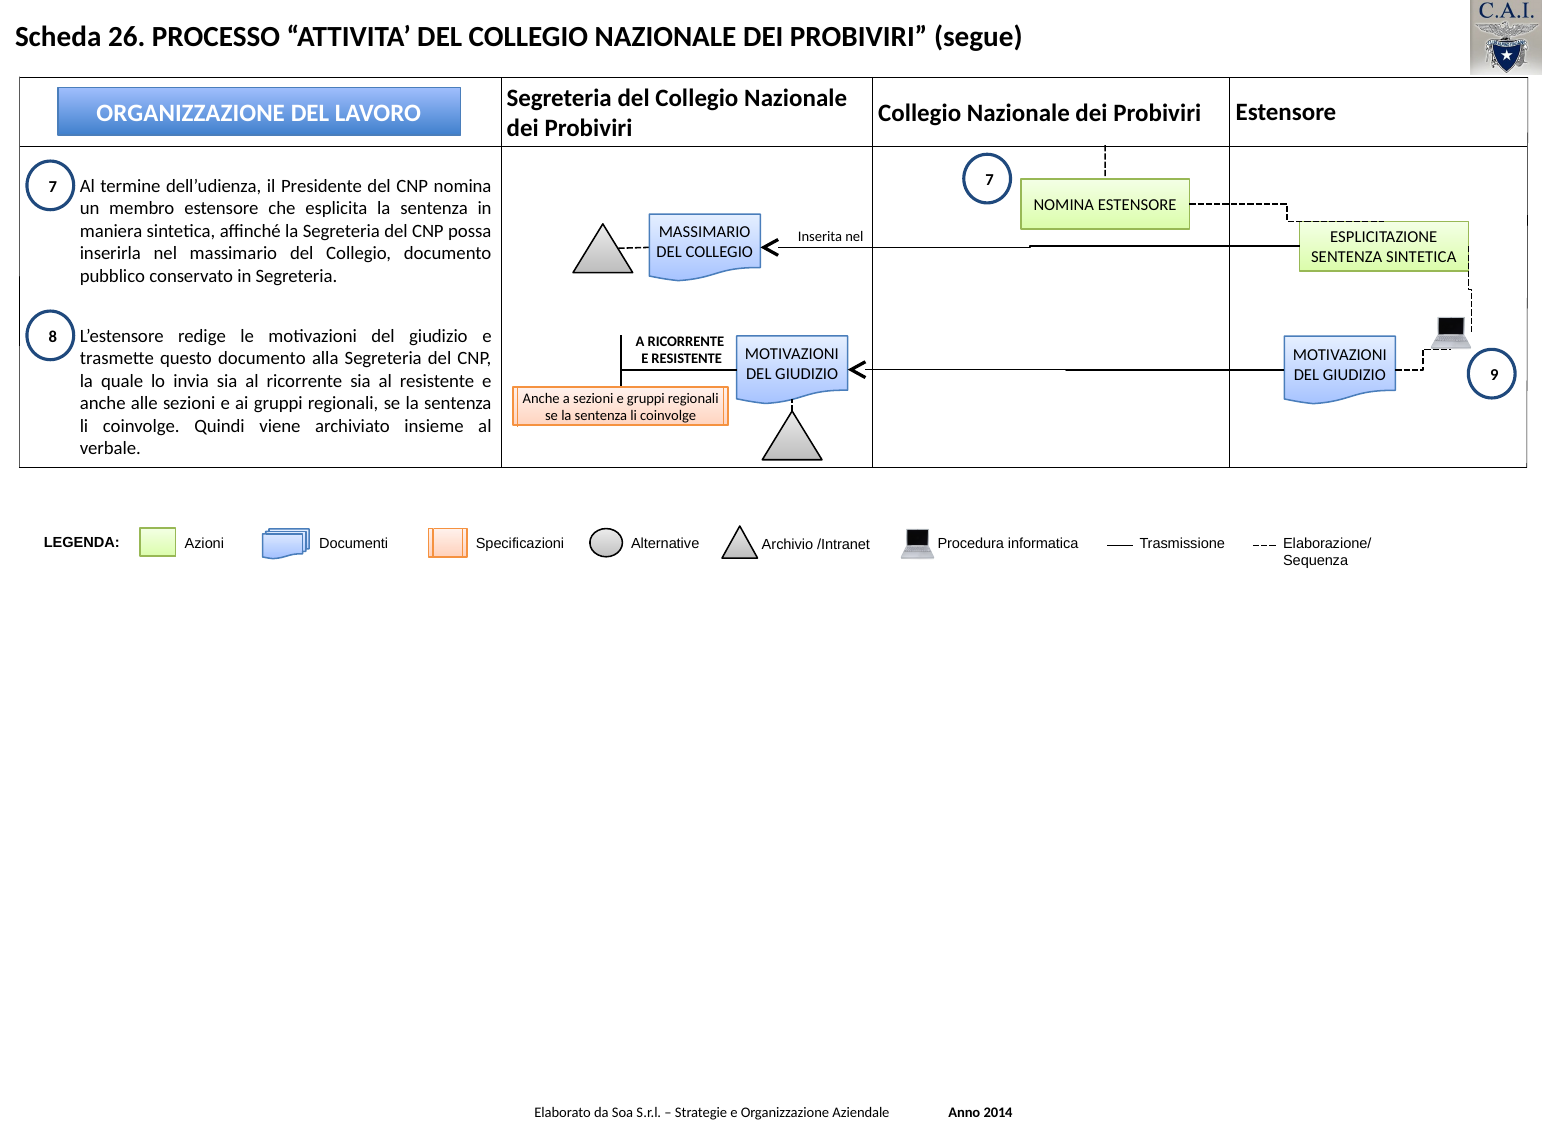

Scheda 26. PROCESSO “ATTIVITA’ DEL COLLEGIO NAZIONALE DEI PROBIVIRI” (segue)
Estensore
Collegio Nazionale dei Probiviri
Segreteria del Collegio Nazionale dei Probiviri
ORGANIZZAZIONE DEL LAVORO
7
7
Al termine dell’udienza, il Presidente del CNP nomina un membro estensore che esplicita la sentenza in maniera sintetica, affinché la Segreteria del CNP possa inserirla nel massimario del Collegio, documento pubblico conservato in Segreteria.
NOMINA ESTENSORE
MASSIMARIO DEL COLLEGIO
Inserita nel
ESPLICITAZIONE SENTENZA SINTETICA
8
L’estensore redige le motivazioni del giudizio e trasmette questo documento alla Segreteria del CNP, la quale lo invia sia al ricorrente sia al resistente e anche alle sezioni e ai gruppi regionali, se la sentenza li coinvolge. Quindi viene archiviato insieme al verbale.
A RICORRENTE
E RESISTENTE
MOTIVAZIONI DEL GIUDIZIO
MOTIVAZIONI DEL GIUDIZIO
9
Anche a sezioni e gruppi regionali se la sentenza li coinvolge
LEGENDA:
Azioni
Elaborazione/Sequenza
Documenti
Procedura informatica
Trasmissione
Specificazioni
Alternative
Archivio /Intranet
Elaborato da Soa S.r.l. – Strategie e Organizzazione Aziendale Anno 2014